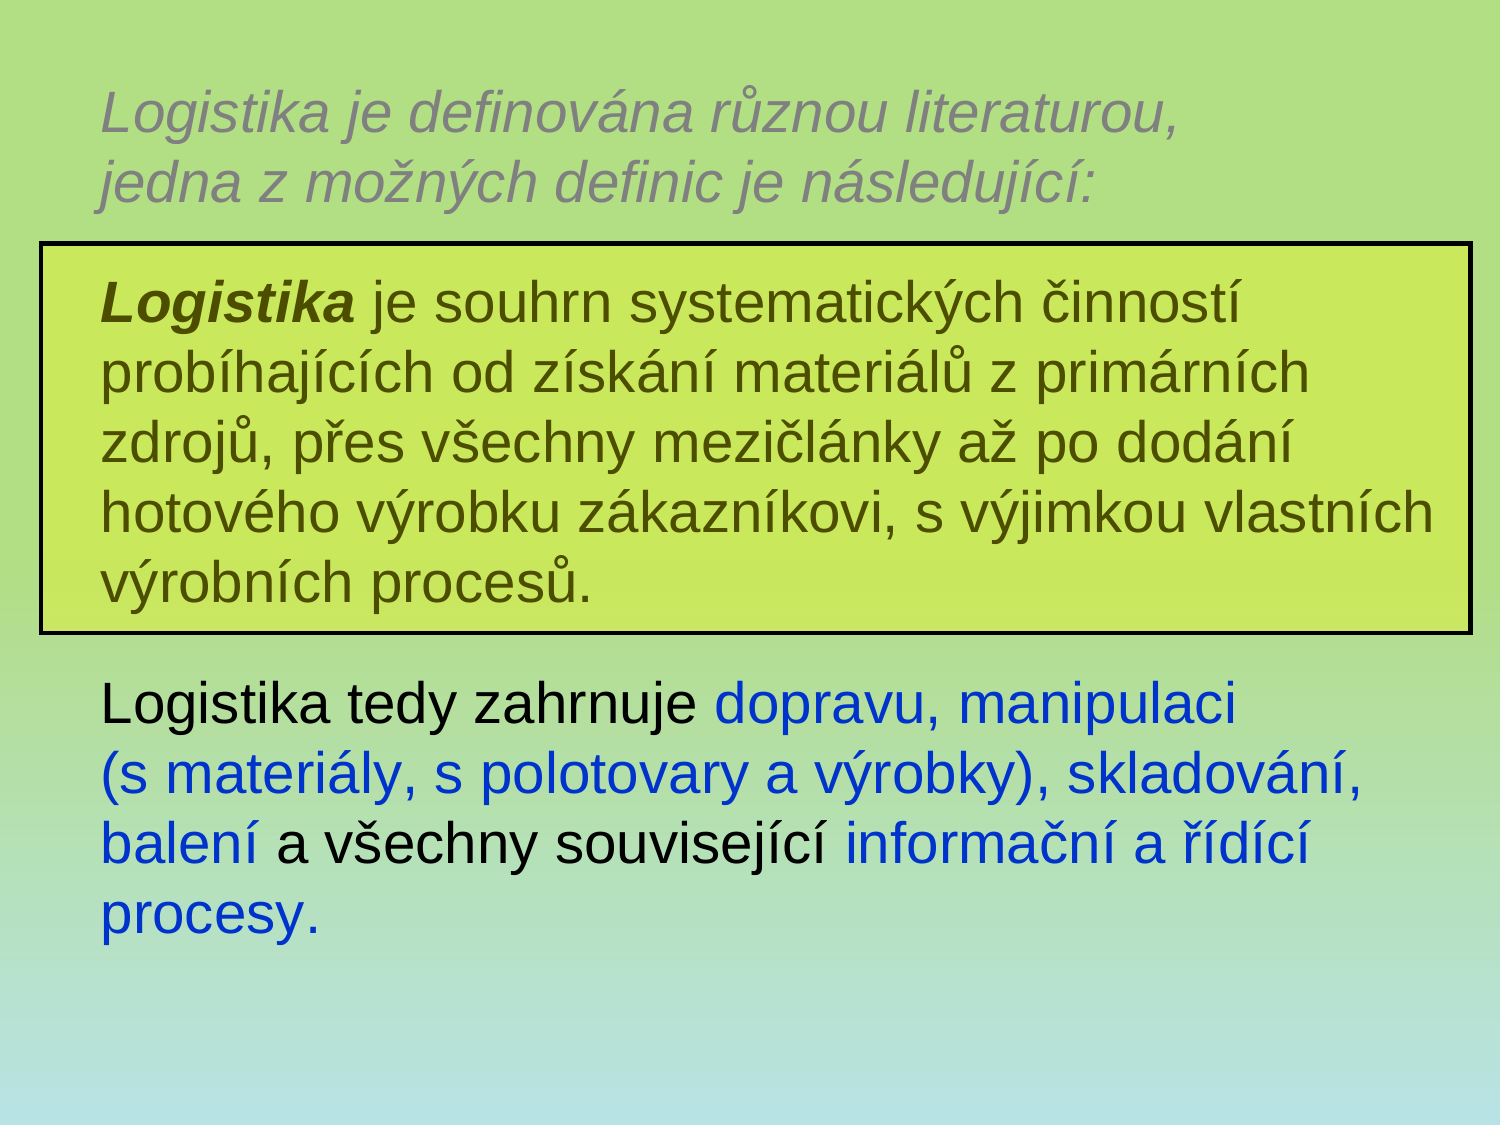

# Logistika je definována různou literaturou, jedna z možných definic je následující:
	Logistika je souhrn systematických činností probíhajících od získání materiálů z primárních zdrojů, přes všechny mezičlánky až po dodání hotového výrobku zákazníkovi, s výjimkou vlastních výrobních procesů.
	Logistika tedy zahrnuje dopravu, manipulaci (s materiály, s polotovary a výrobky), skladování, balení a všechny související informační a řídící procesy.